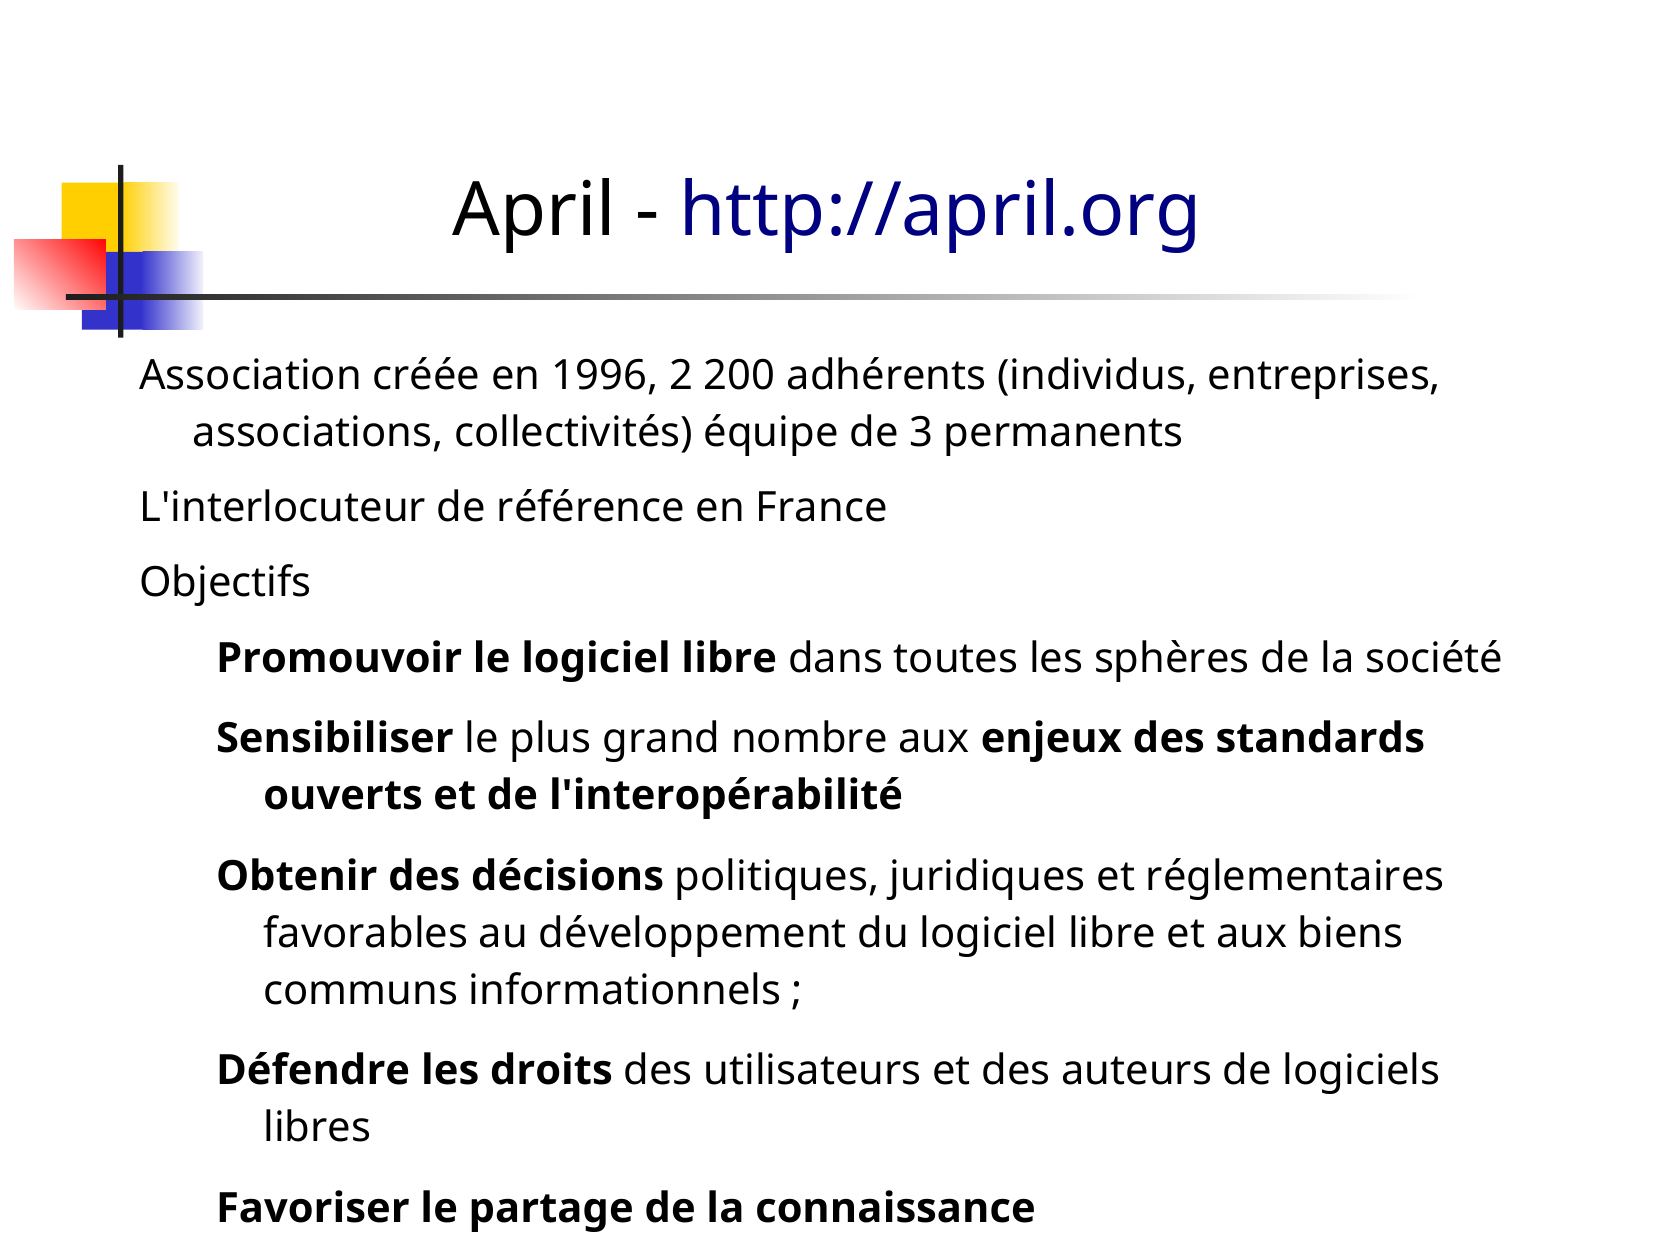

# April - http://april.org
Association créée en 1996, 2 200 adhérents (individus, entreprises, associations, collectivités) équipe de 3 permanents
L'interlocuteur de référence en France
Objectifs
Promouvoir le logiciel libre dans toutes les sphères de la société
Sensibiliser le plus grand nombre aux enjeux des standards ouverts et de l'interopérabilité
Obtenir des décisions politiques, juridiques et réglementaires favorables au développement du logiciel libre et aux biens communs informationnels ;
Défendre les droits des utilisateurs et des auteurs de logiciels libres
Favoriser le partage de la connaissance